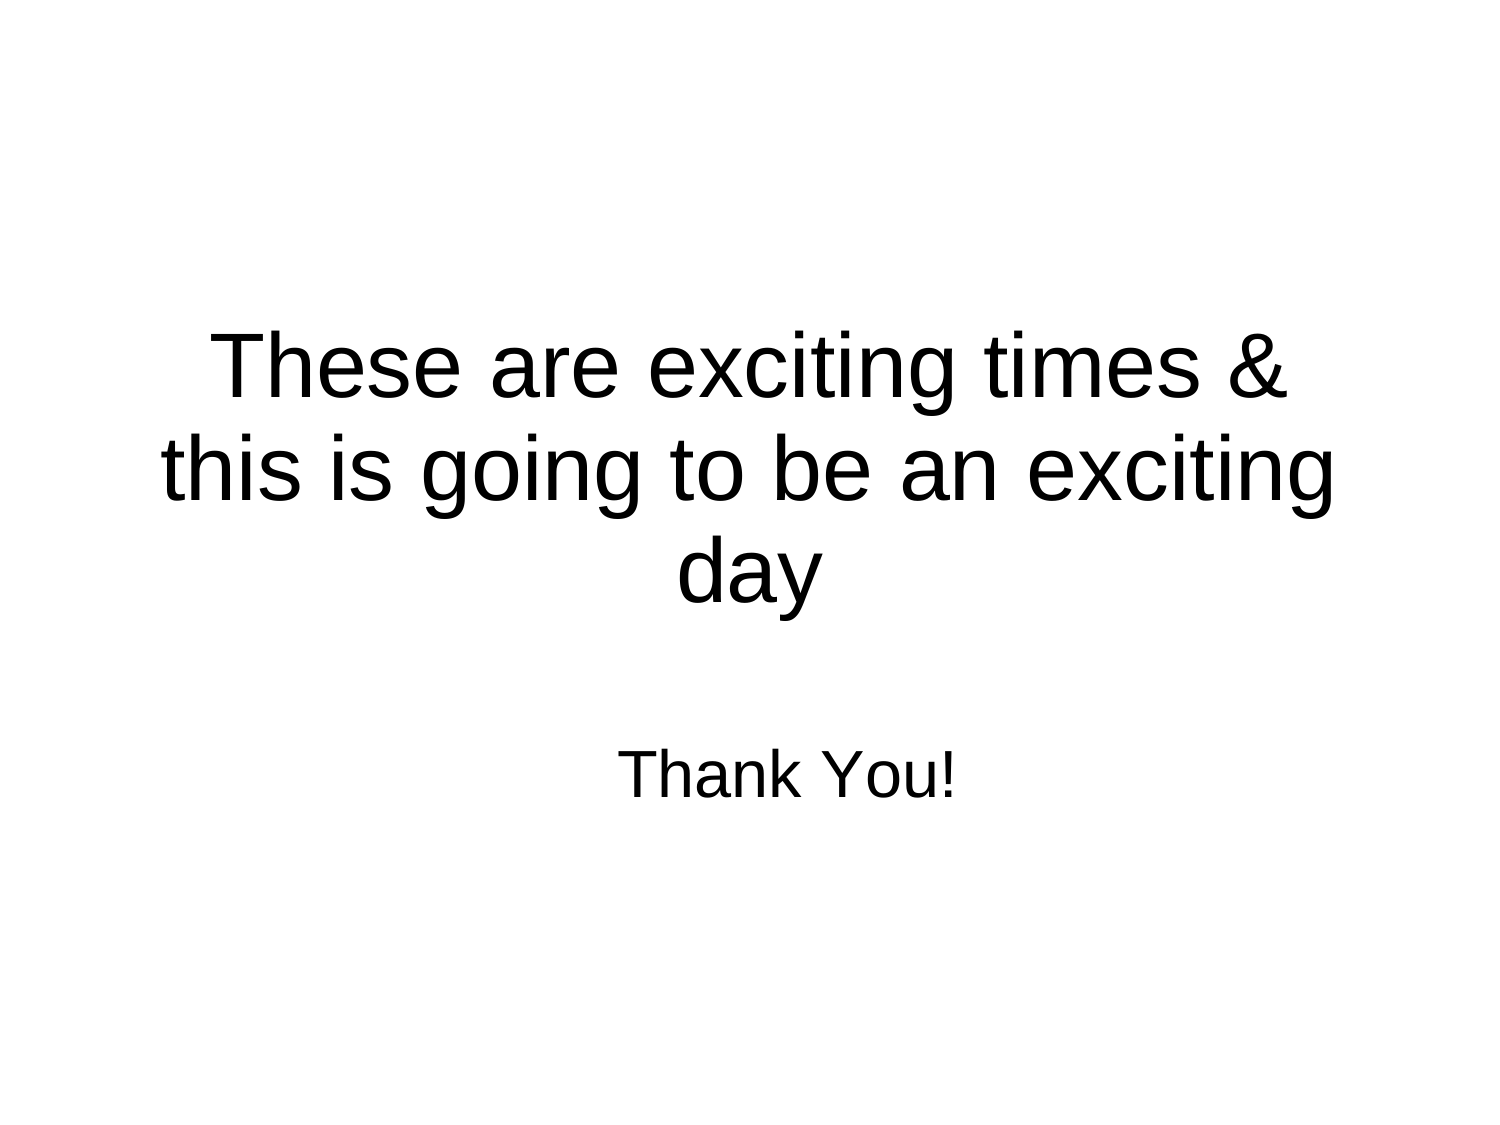

# These are exciting times & this is going to be an exciting day
Thank You!